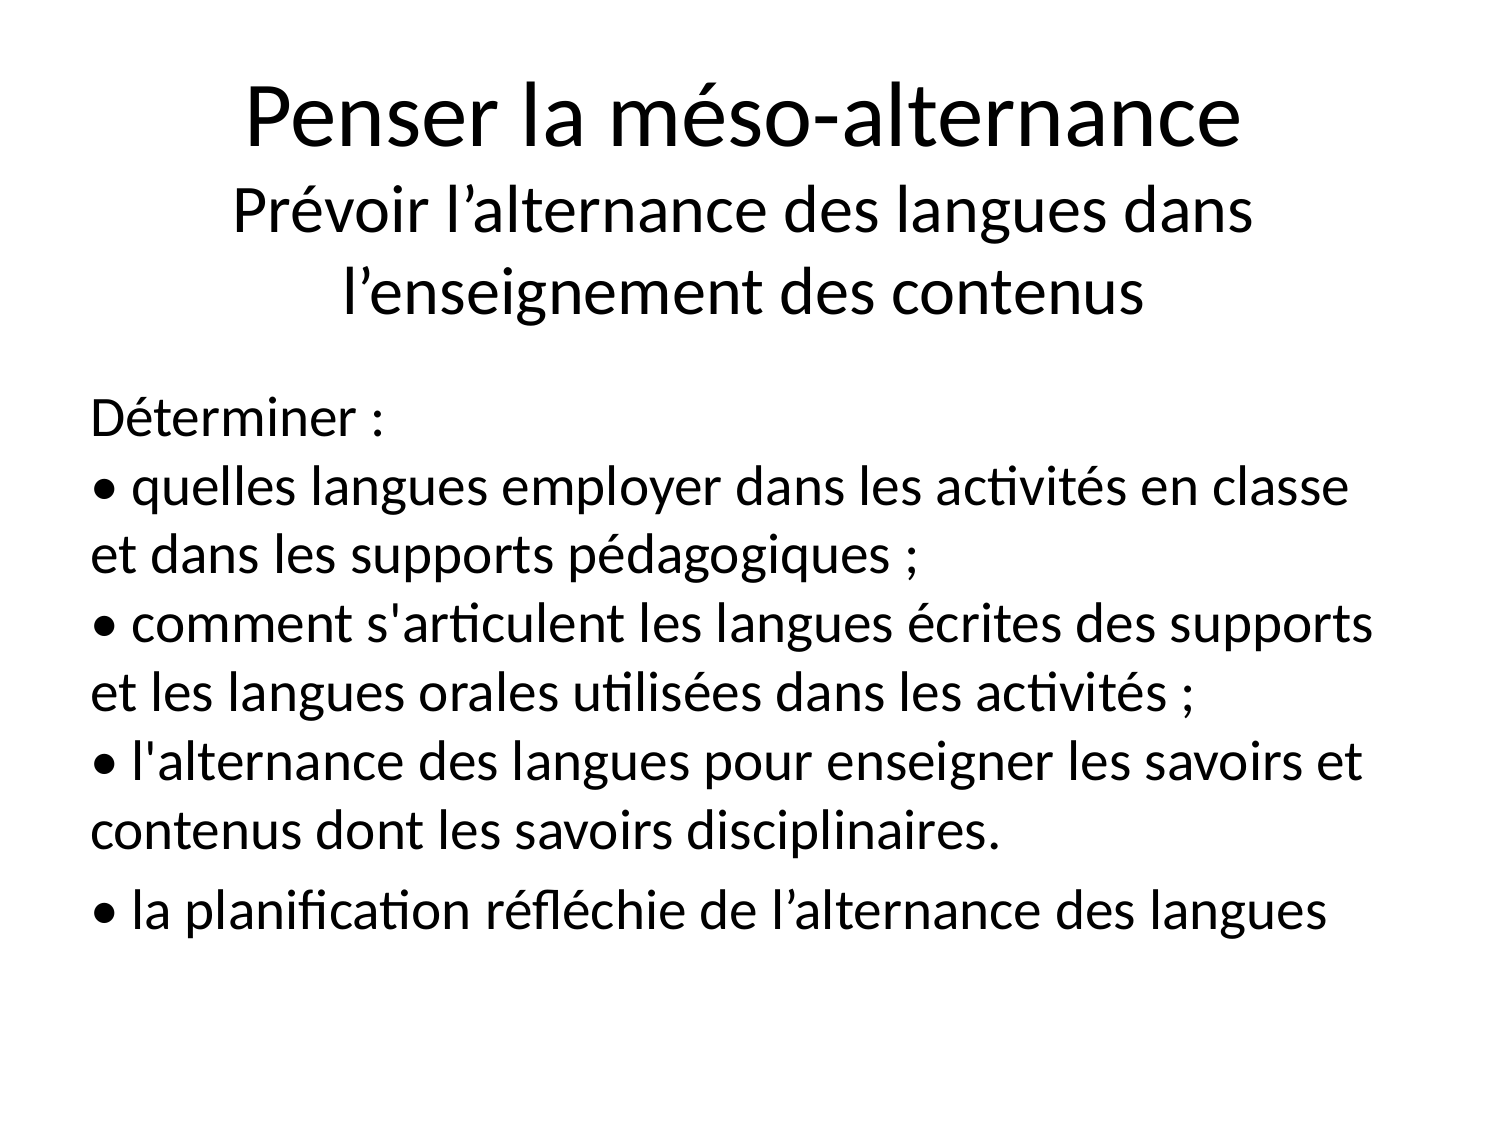

# Penser la méso-alternance Prévoir l’alternance des langues dans l’enseignement des contenus
Déterminer :
• quelles langues employer dans les activités en classe et dans les supports pédagogiques ;
• comment s'articulent les langues écrites des supports et les langues orales utilisées dans les activités ;
• l'alternance des langues pour enseigner les savoirs et contenus dont les savoirs disciplinaires.
• la planification réfléchie de l’alternance des langues